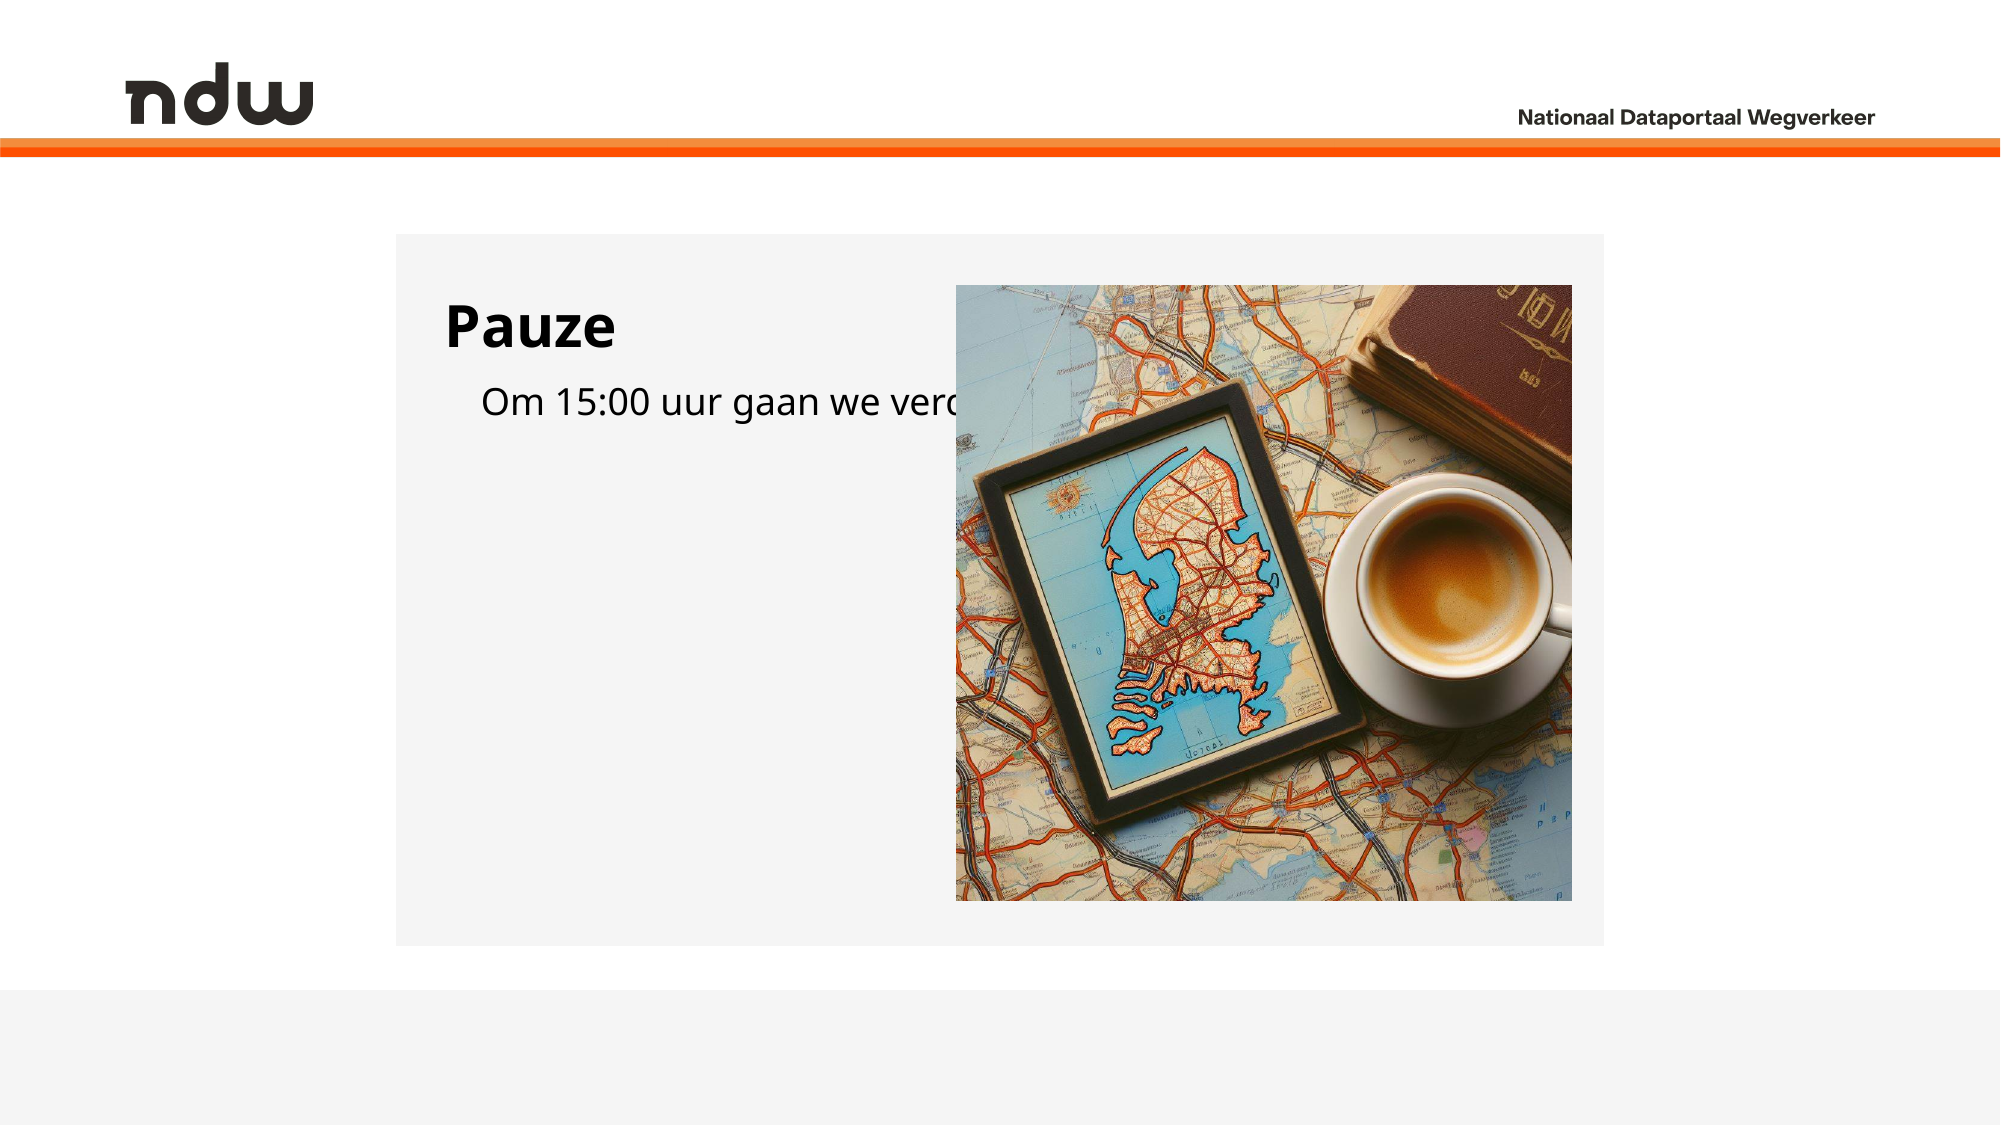

Pauze
# Om 15:00 uur gaan we verder